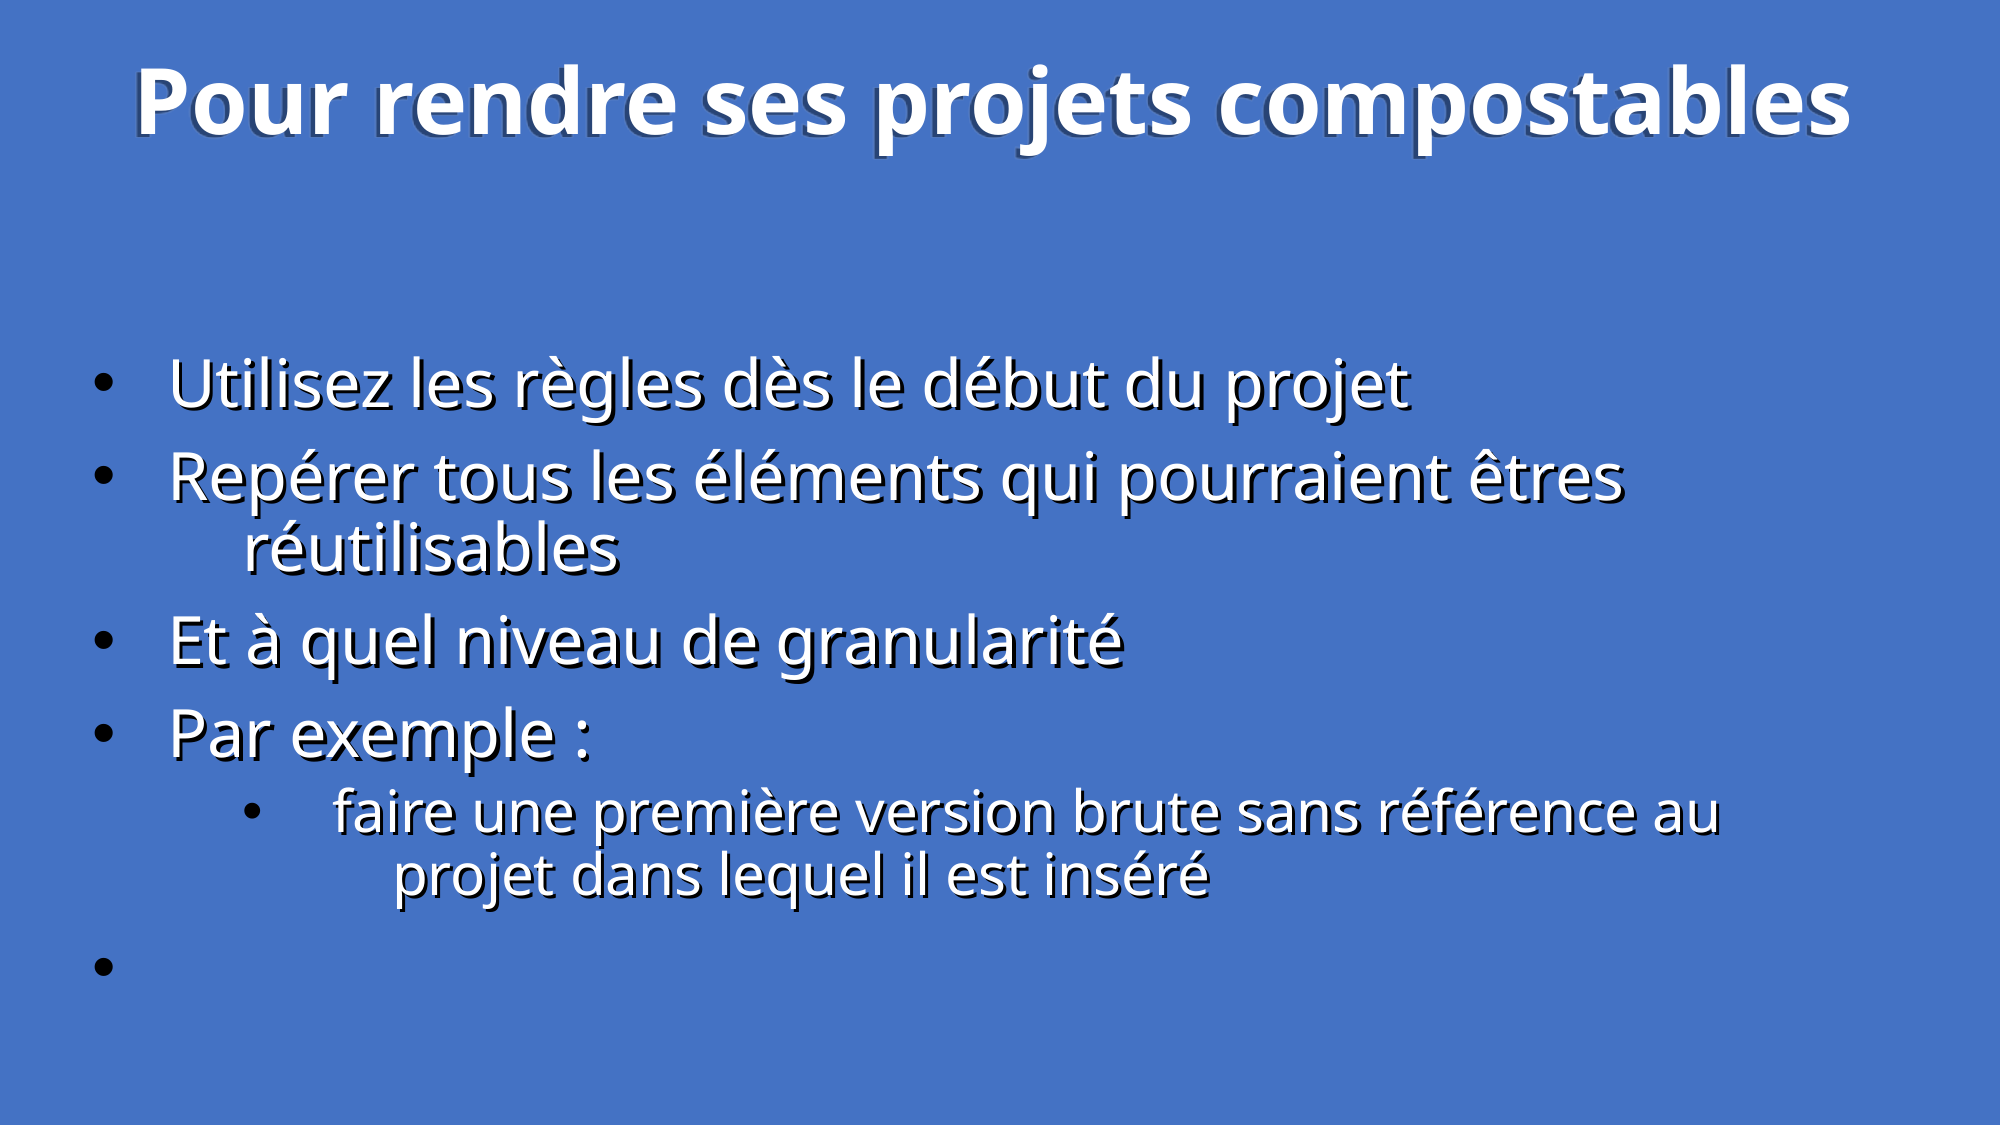

Pour rendre ses projets compostables
# Utilisez les règles dès le début du projet
Repérer tous les éléments qui pourraient êtres réutilisables
Et à quel niveau de granularité
Par exemple :
 faire une première version brute sans référence au projet dans lequel il est inséré